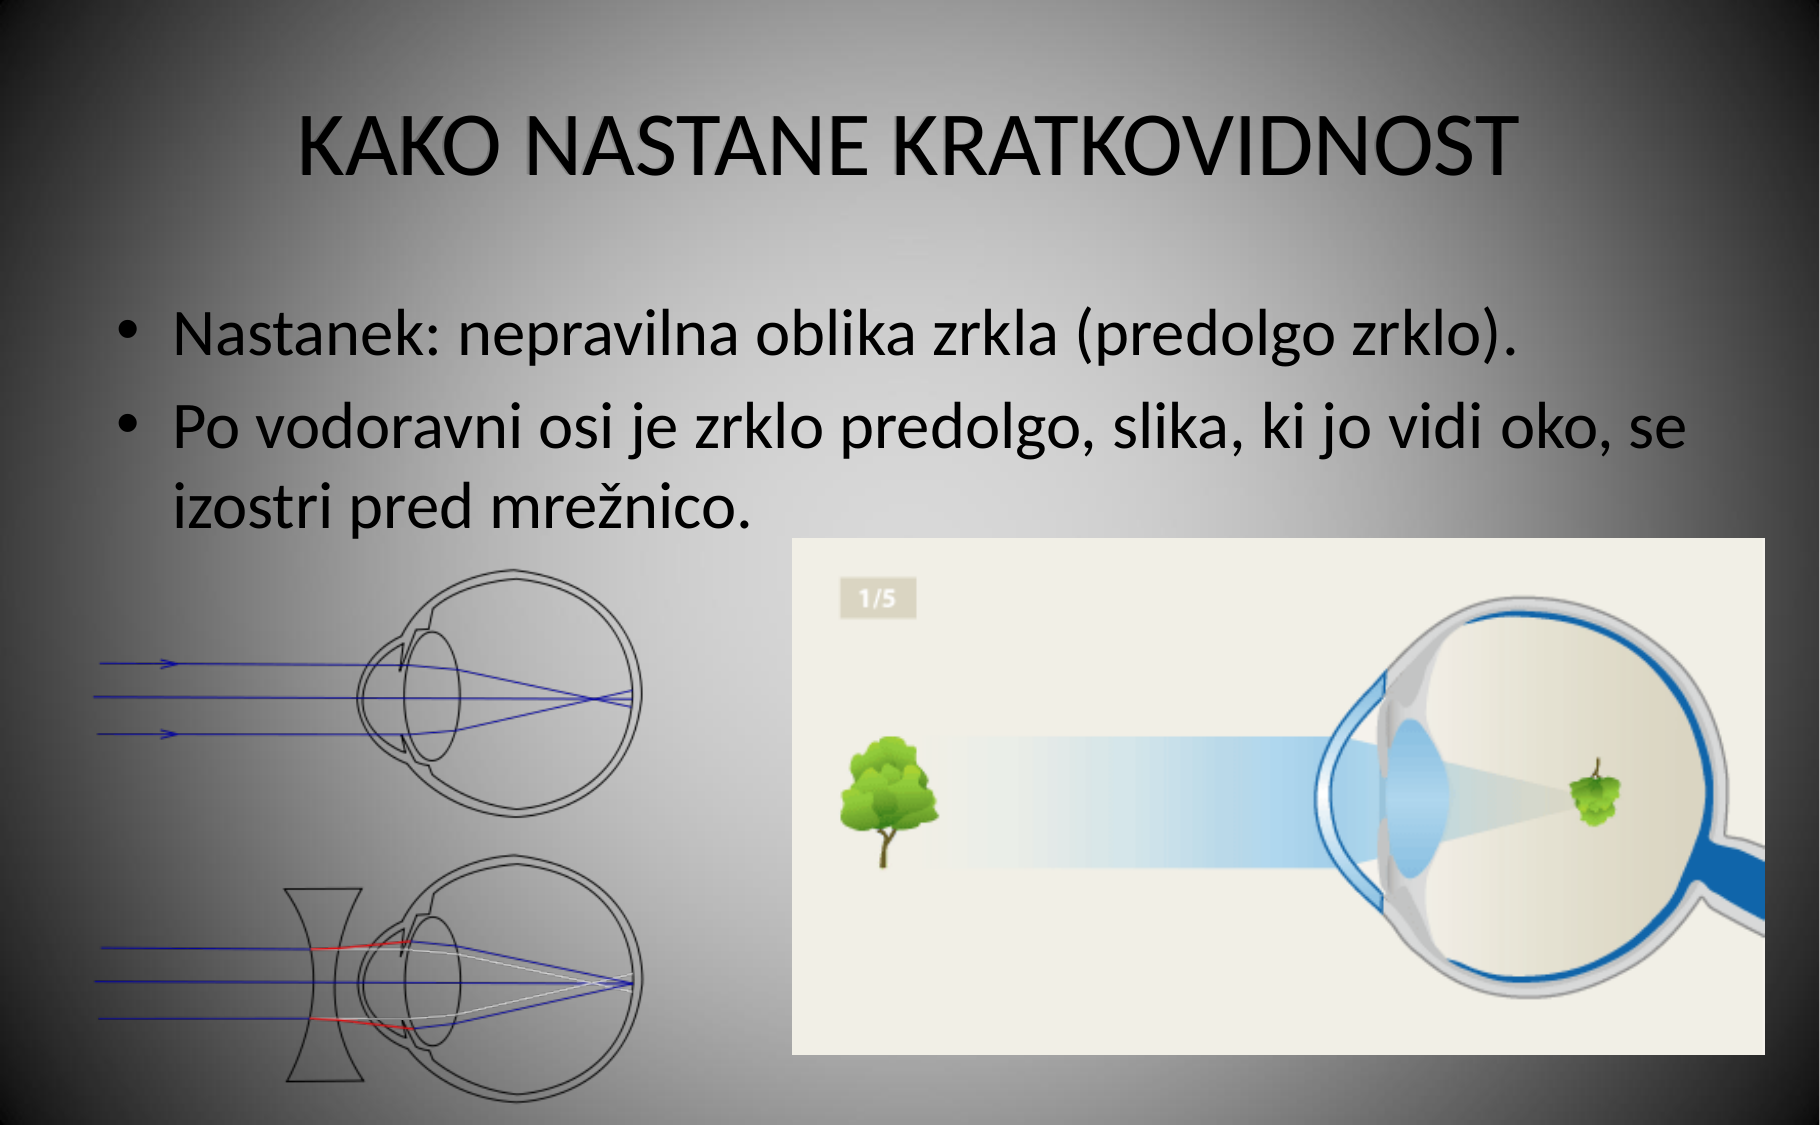

# KAKO NASTANE KRATKOVIDNOST
Nastanek: nepravilna oblika zrkla (predolgo zrklo).
Po vodoravni osi je zrklo predolgo, slika, ki jo vidi oko, se izostri pred mrežnico.